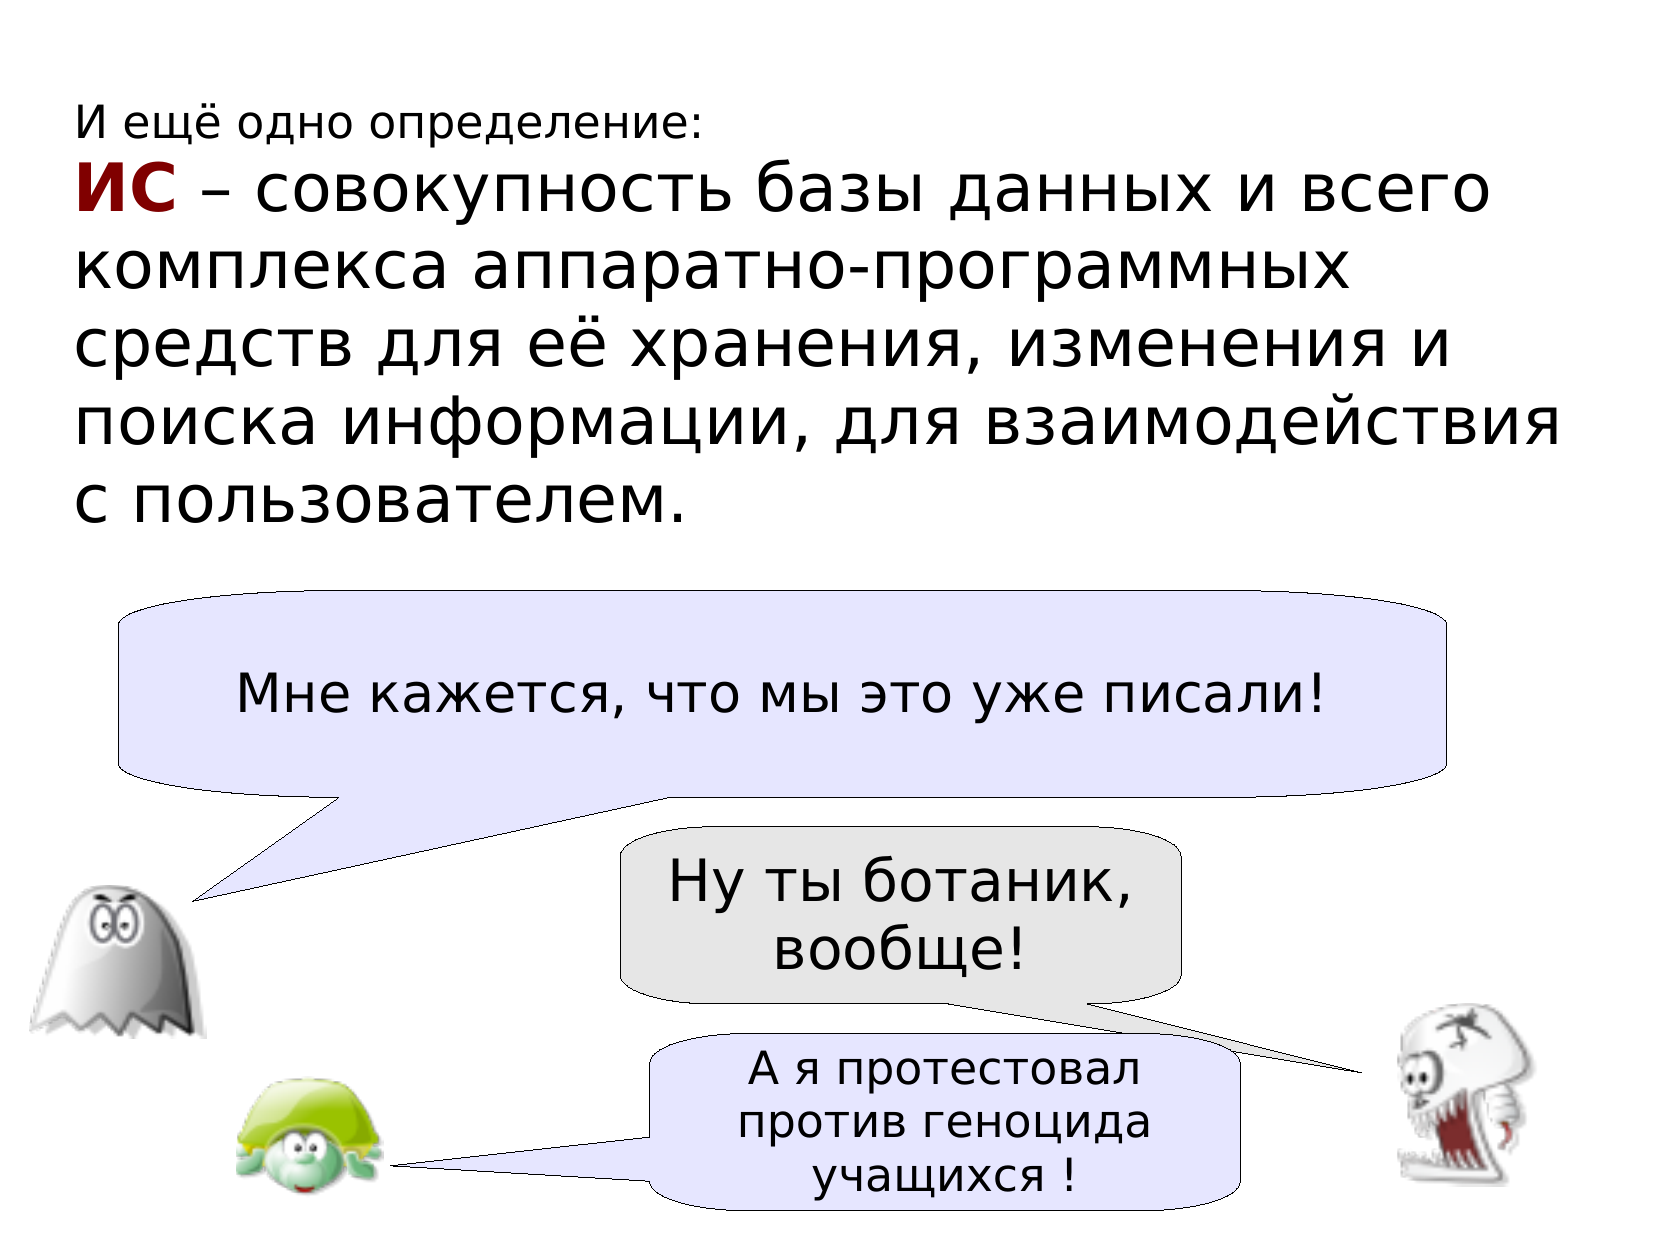

И ещё одно определение:
ИС – совокупность базы данных и всего комплекса аппаратно-программных средств для её хранения, изменения и поиска информации, для взаимодействия с пользователем.
Мне кажется, что мы это уже писали!
Ну ты ботаник, вообще!
А я протестовал против геноцида учащихся !